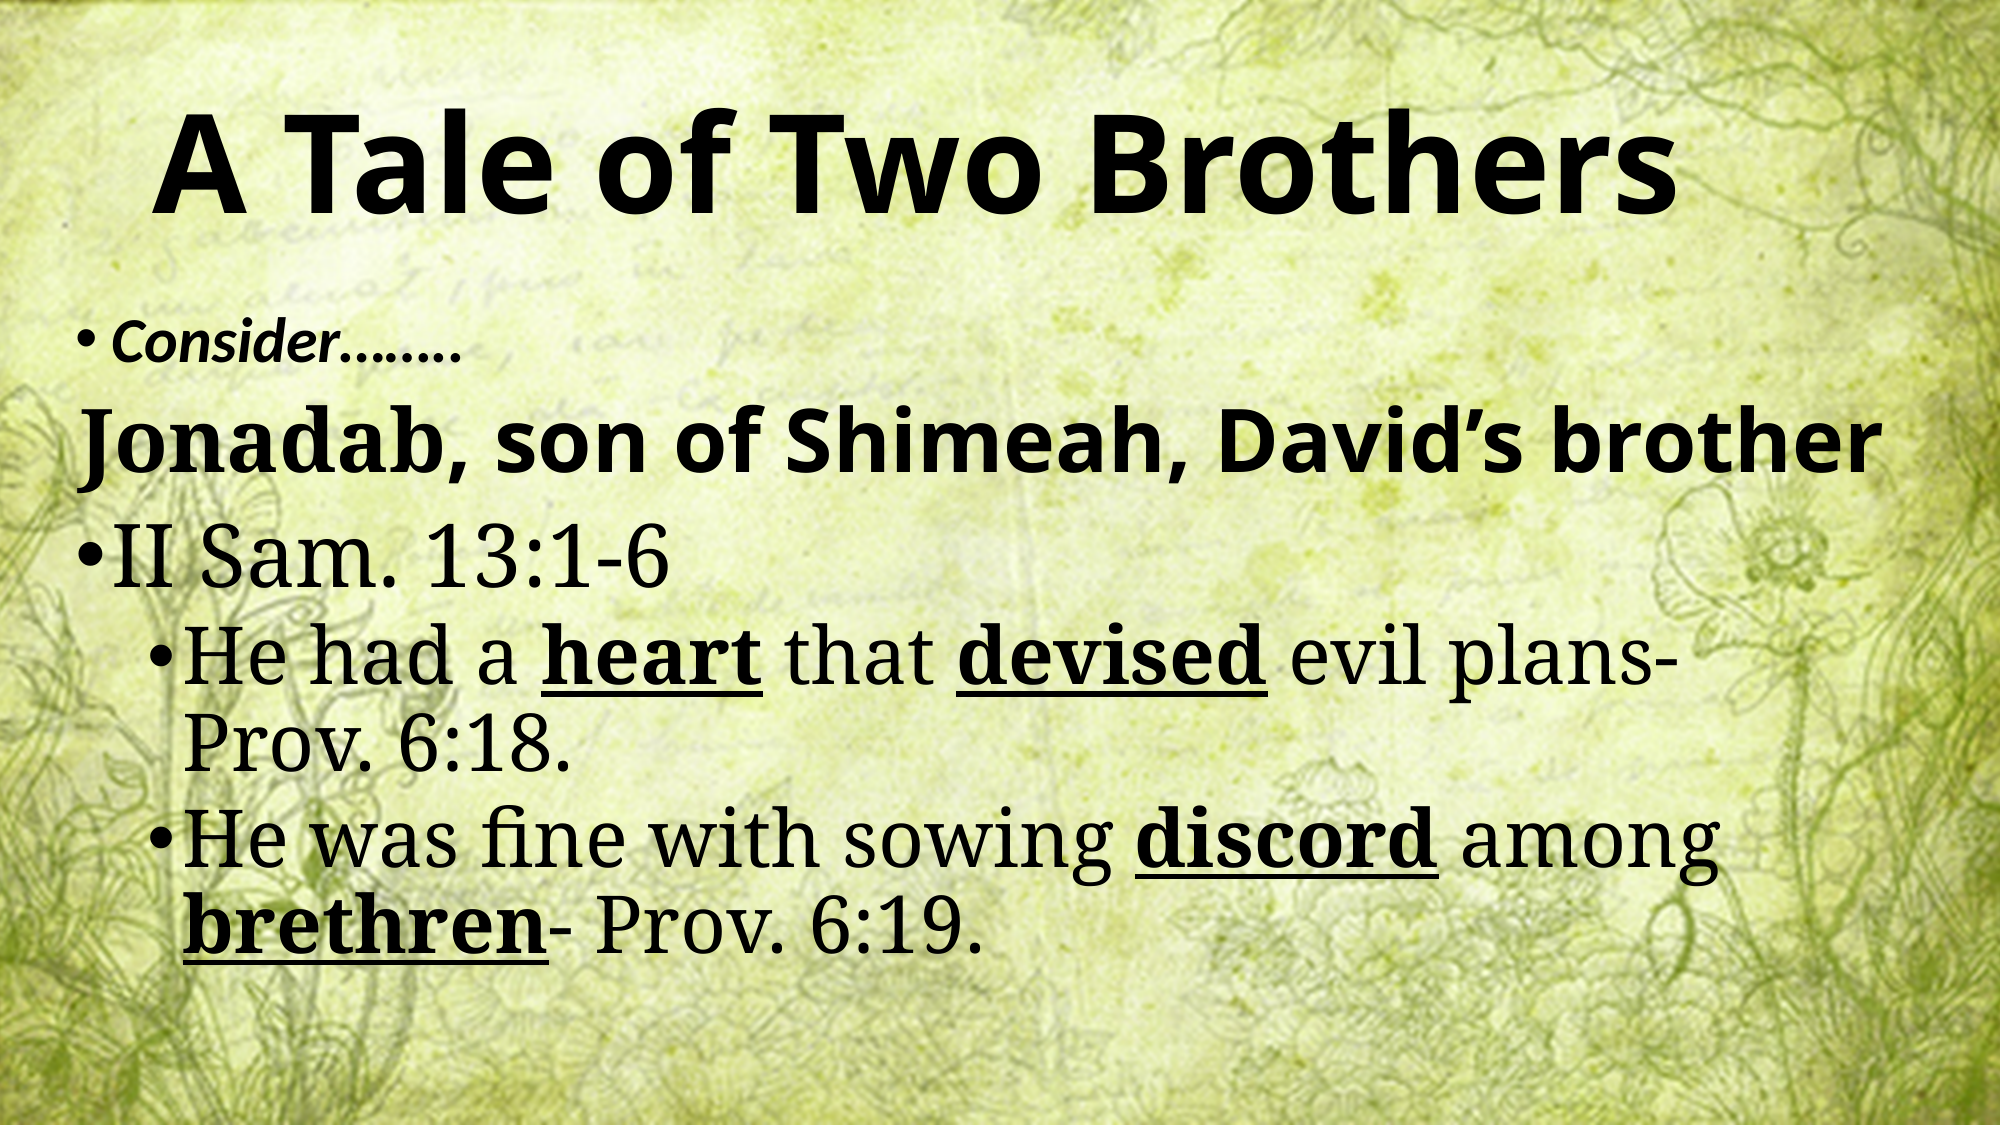

# A Tale of Two Brothers
Consider……..
Jonadab, son of Shimeah, David’s brother
II Sam. 13:1-6
He had a heart that devised evil plans- Prov. 6:18.
He was fine with sowing discord among brethren- Prov. 6:19.